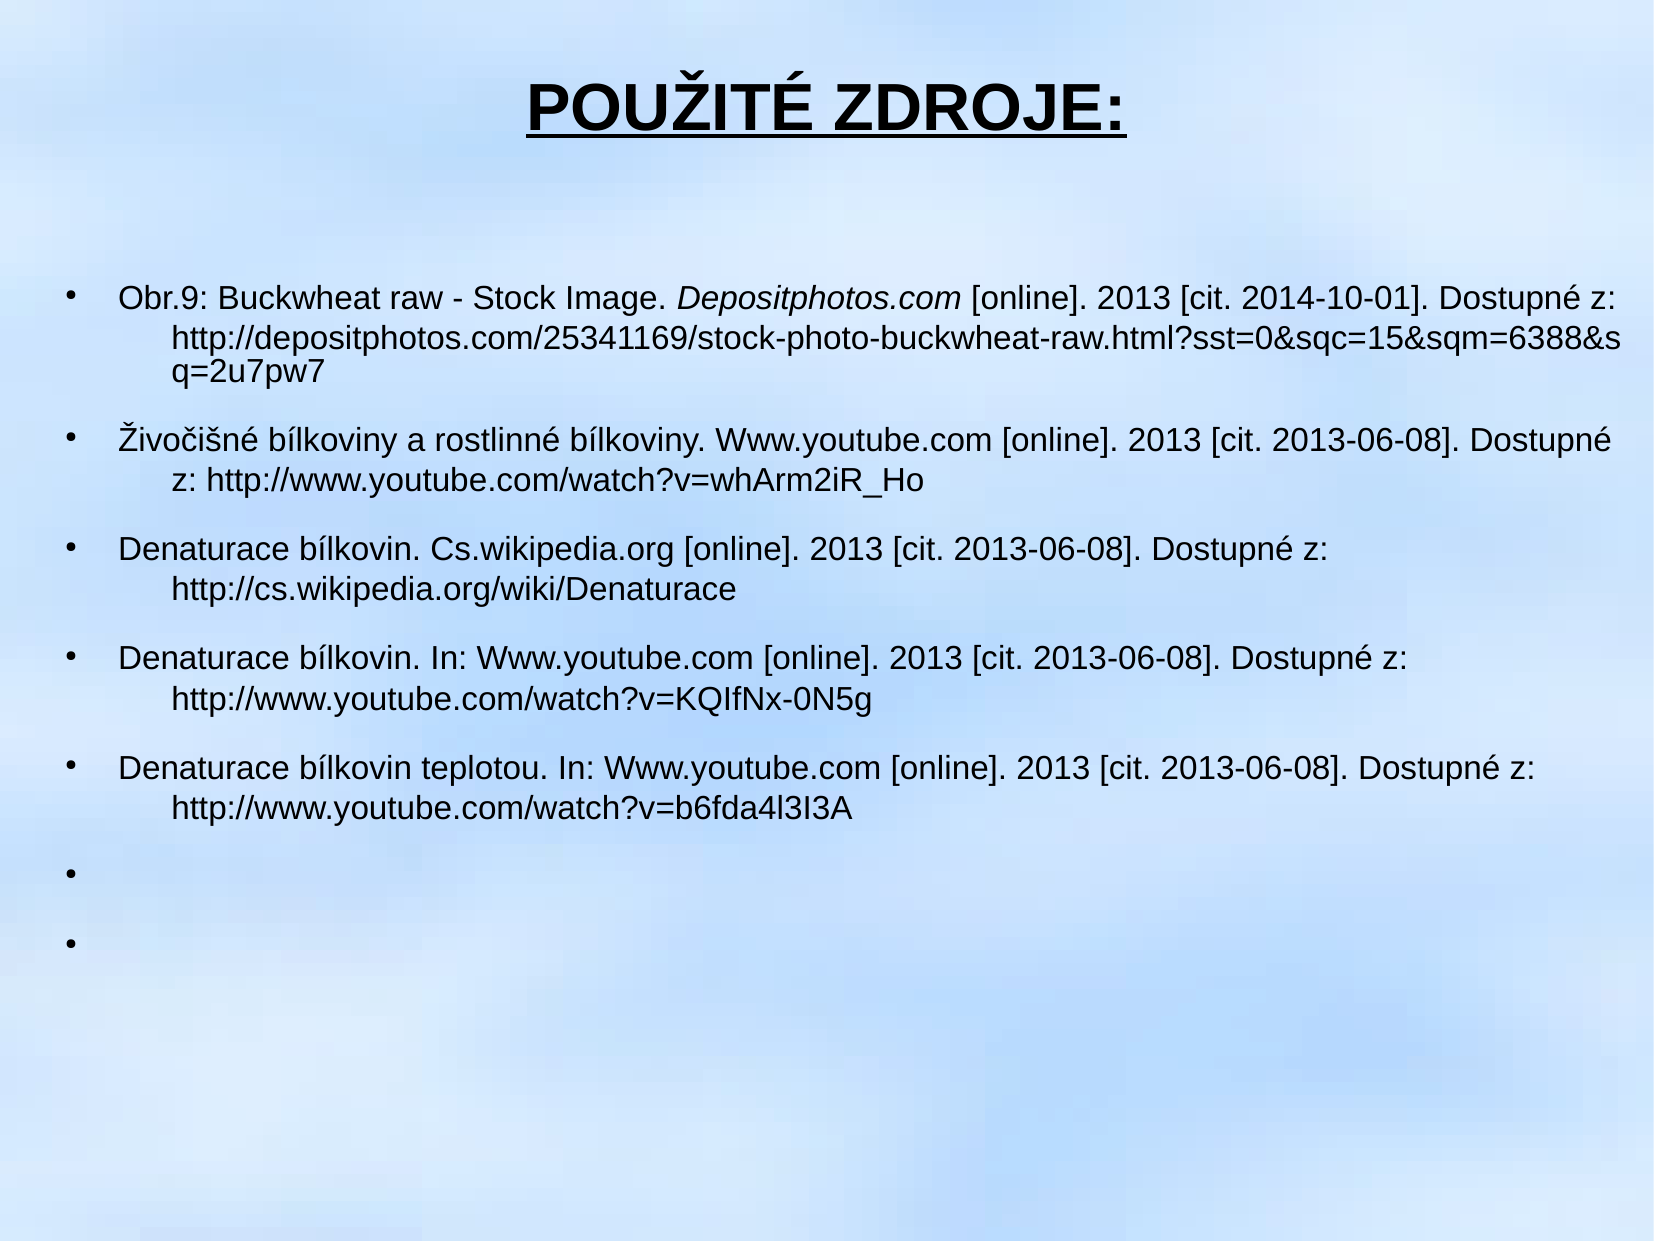

# POUŽITÉ ZDROJE:
Obr.9: Buckwheat raw - Stock Image. Depositphotos.com [online]. 2013 [cit. 2014-10-01]. Dostupné z: http://depositphotos.com/25341169/stock-photo-buckwheat-raw.html?sst=0&sqc=15&sqm=6388&sq=2u7pw7
Živočišné bílkoviny a rostlinné bílkoviny. Www.youtube.com [online]. 2013 [cit. 2013-06-08]. Dostupné z: http://www.youtube.com/watch?v=whArm2iR_Ho
Denaturace bílkovin. Cs.wikipedia.org [online]. 2013 [cit. 2013-06-08]. Dostupné z: http://cs.wikipedia.org/wiki/Denaturace
Denaturace bílkovin. In: Www.youtube.com [online]. 2013 [cit. 2013-06-08]. Dostupné z: http://www.youtube.com/watch?v=KQIfNx-0N5g
Denaturace bílkovin teplotou. In: Www.youtube.com [online]. 2013 [cit. 2013-06-08]. Dostupné z: http://www.youtube.com/watch?v=b6fda4l3I3A